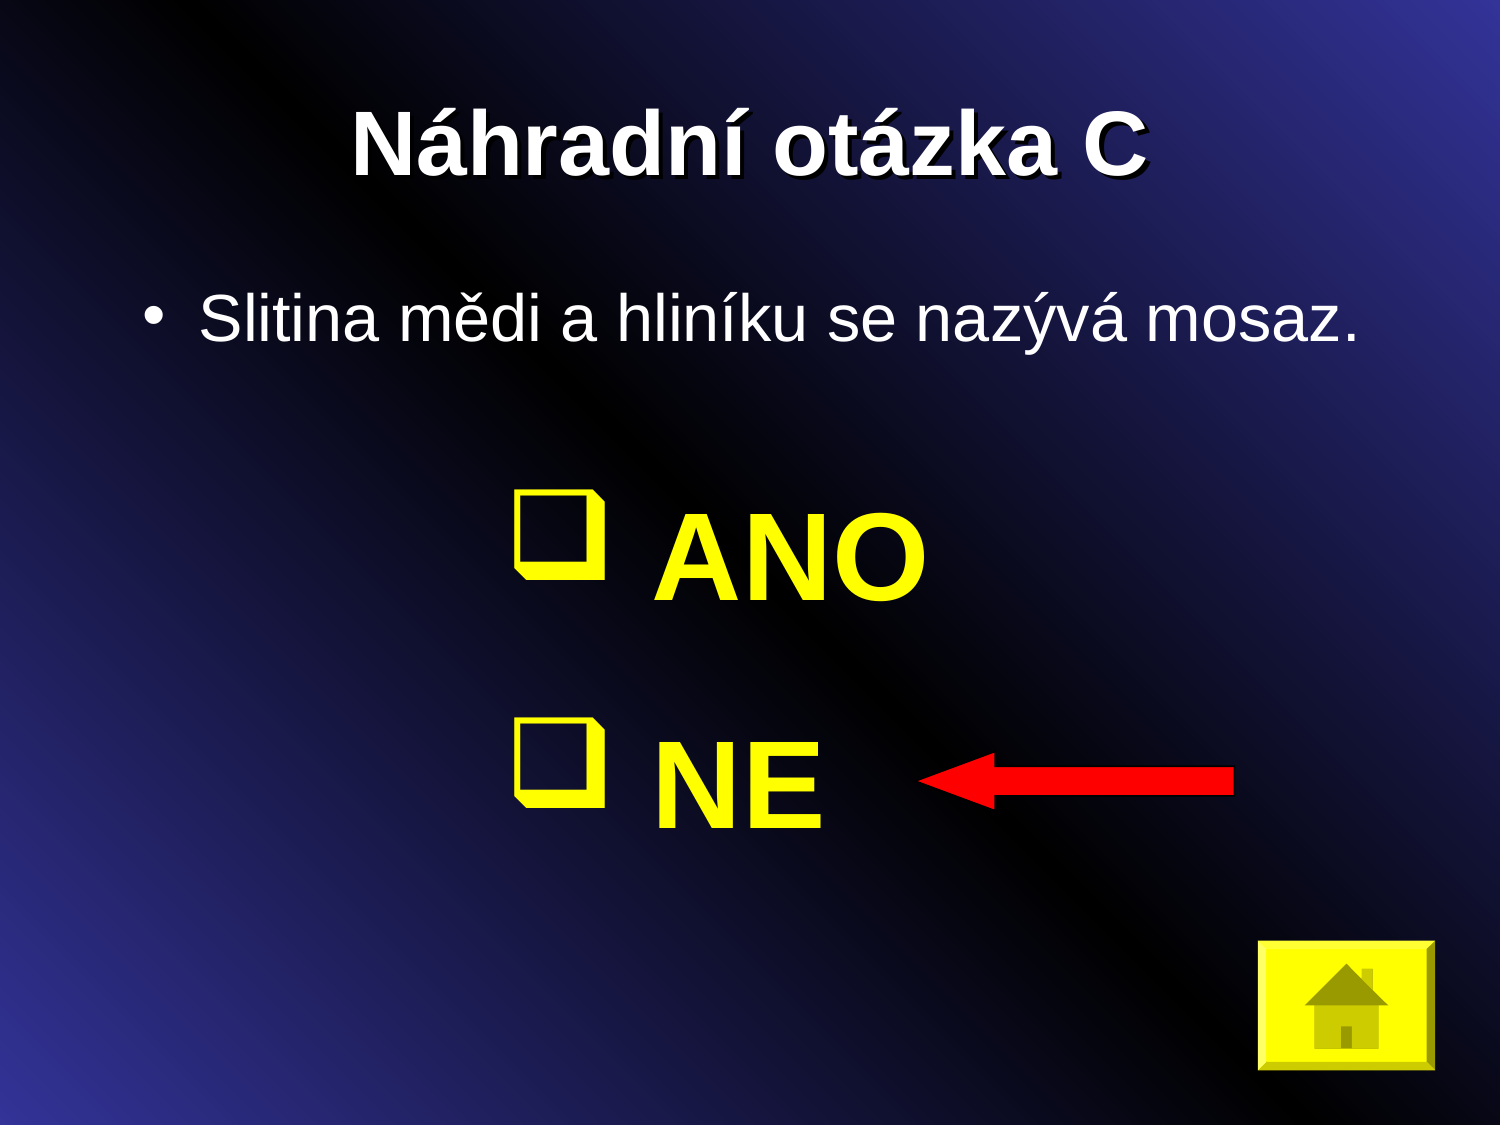

# Náhradní otázka C
Slitina mědi a hliníku se nazývá mosaz.
 ANO
 NE